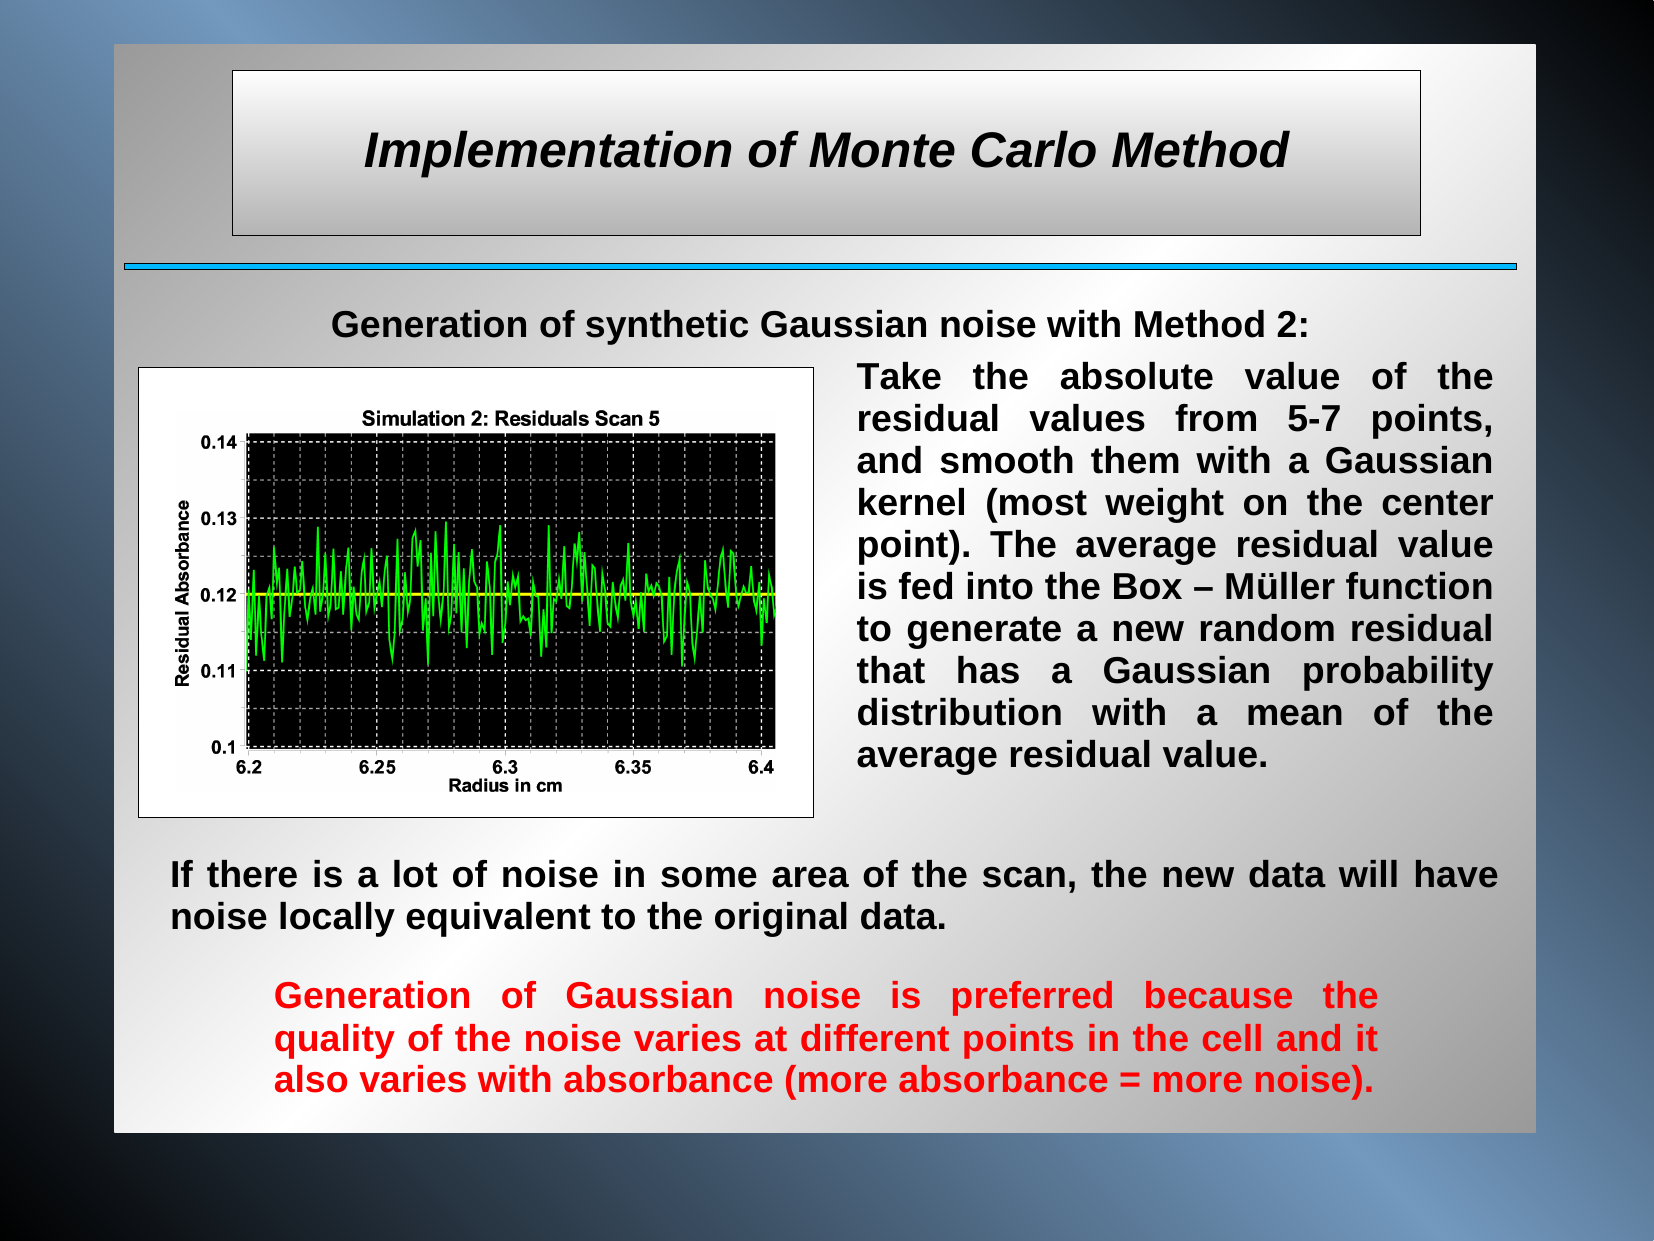

Implementation of Monte Carlo Method
Generation of synthetic Gaussian noise with Method 2:
Take the absolute value of the residual values from 5-7 points, and smooth them with a Gaussian kernel (most weight on the center point). The average residual value is fed into the Box – Müller function to generate a new random residual that has a Gaussian probability distribution with a mean of the average residual value.
If there is a lot of noise in some area of the scan, the new data will have noise locally equivalent to the original data.
Generation of Gaussian noise is preferred because the quality of the noise varies at different points in the cell and it also varies with absorbance (more absorbance = more noise).